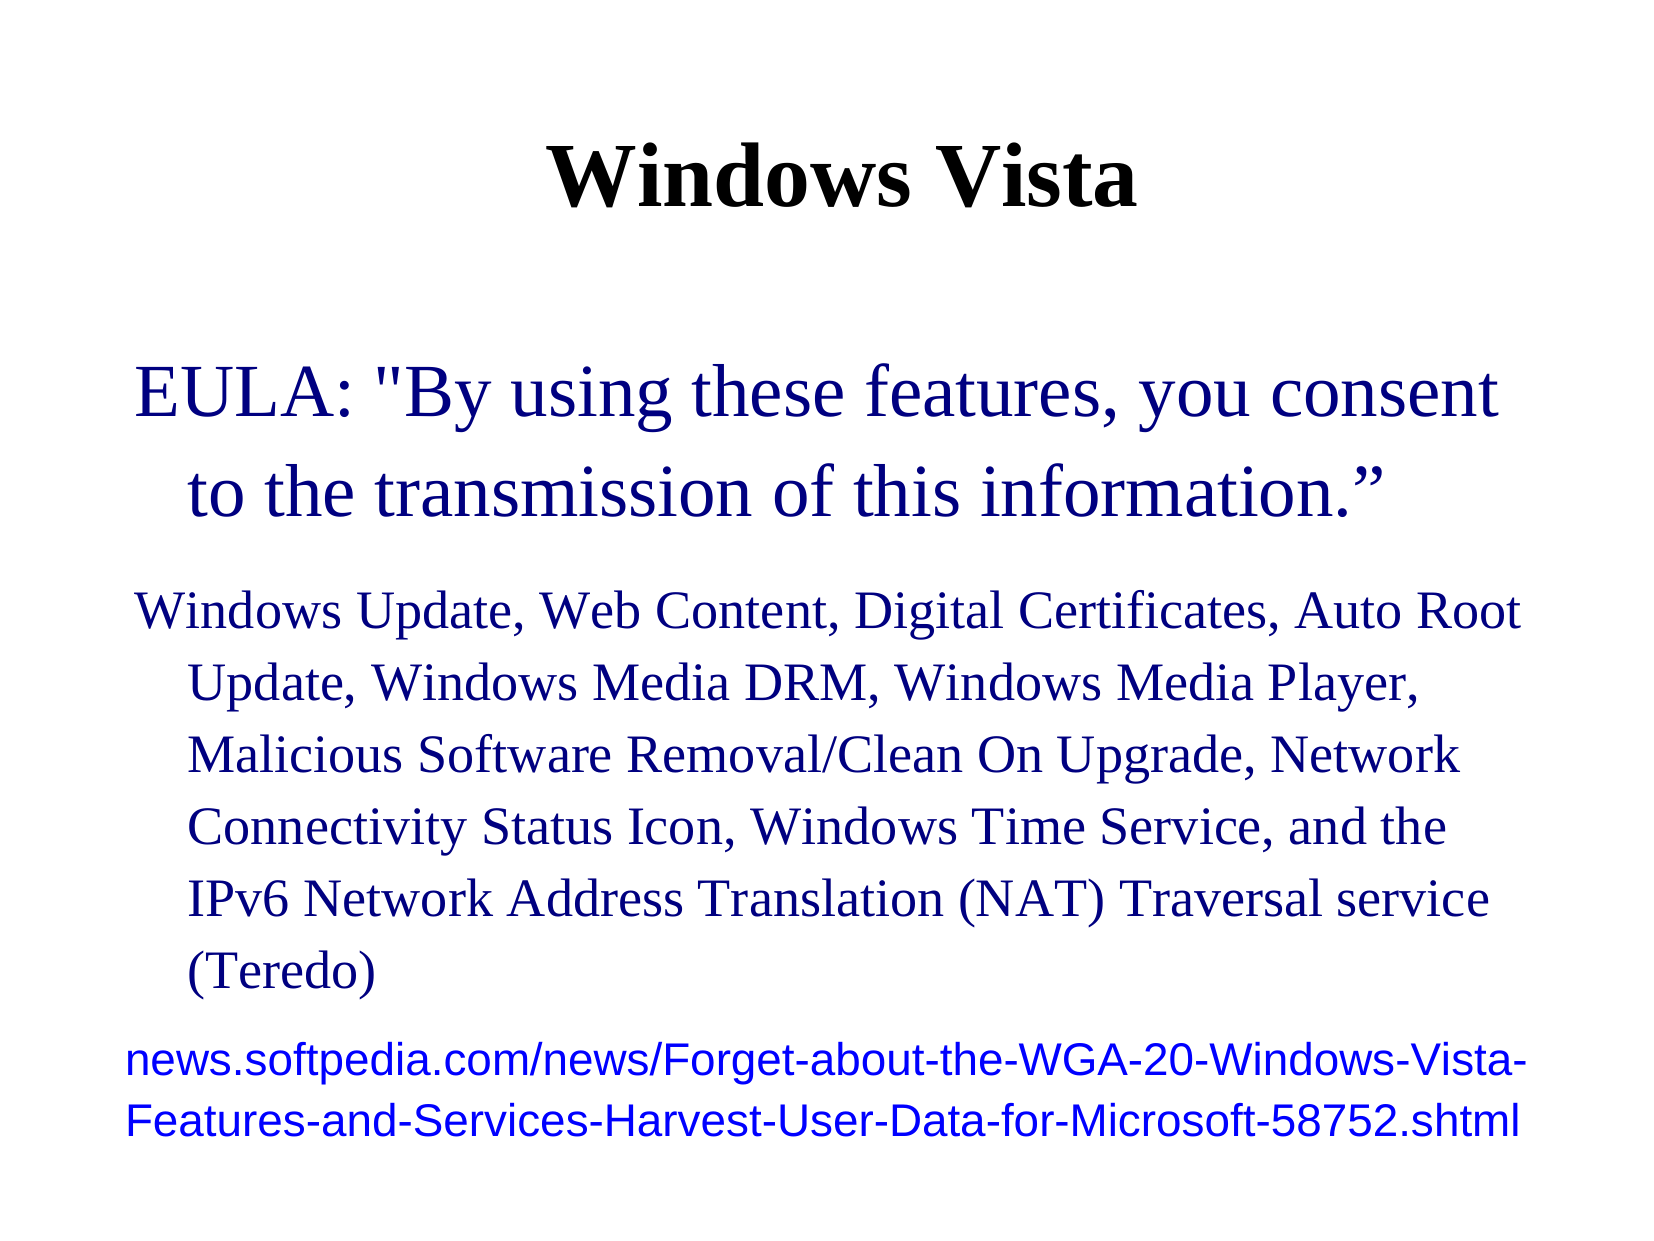

# Windows Vista
EULA: "By using these features, you consent to the transmission of this information.”
Windows Update, Web Content, Digital Certificates, Auto Root Update, Windows Media DRM, Windows Media Player, Malicious Software Removal/Clean On Upgrade, Network Connectivity Status Icon, Windows Time Service, and the IPv6 Network Address Translation (NAT) Traversal service (Teredo)
news.softpedia.com/news/Forget-about-the-WGA-20-Windows-Vista-Features-and-Services-Harvest-User-Data-for-Microsoft-58752.shtml